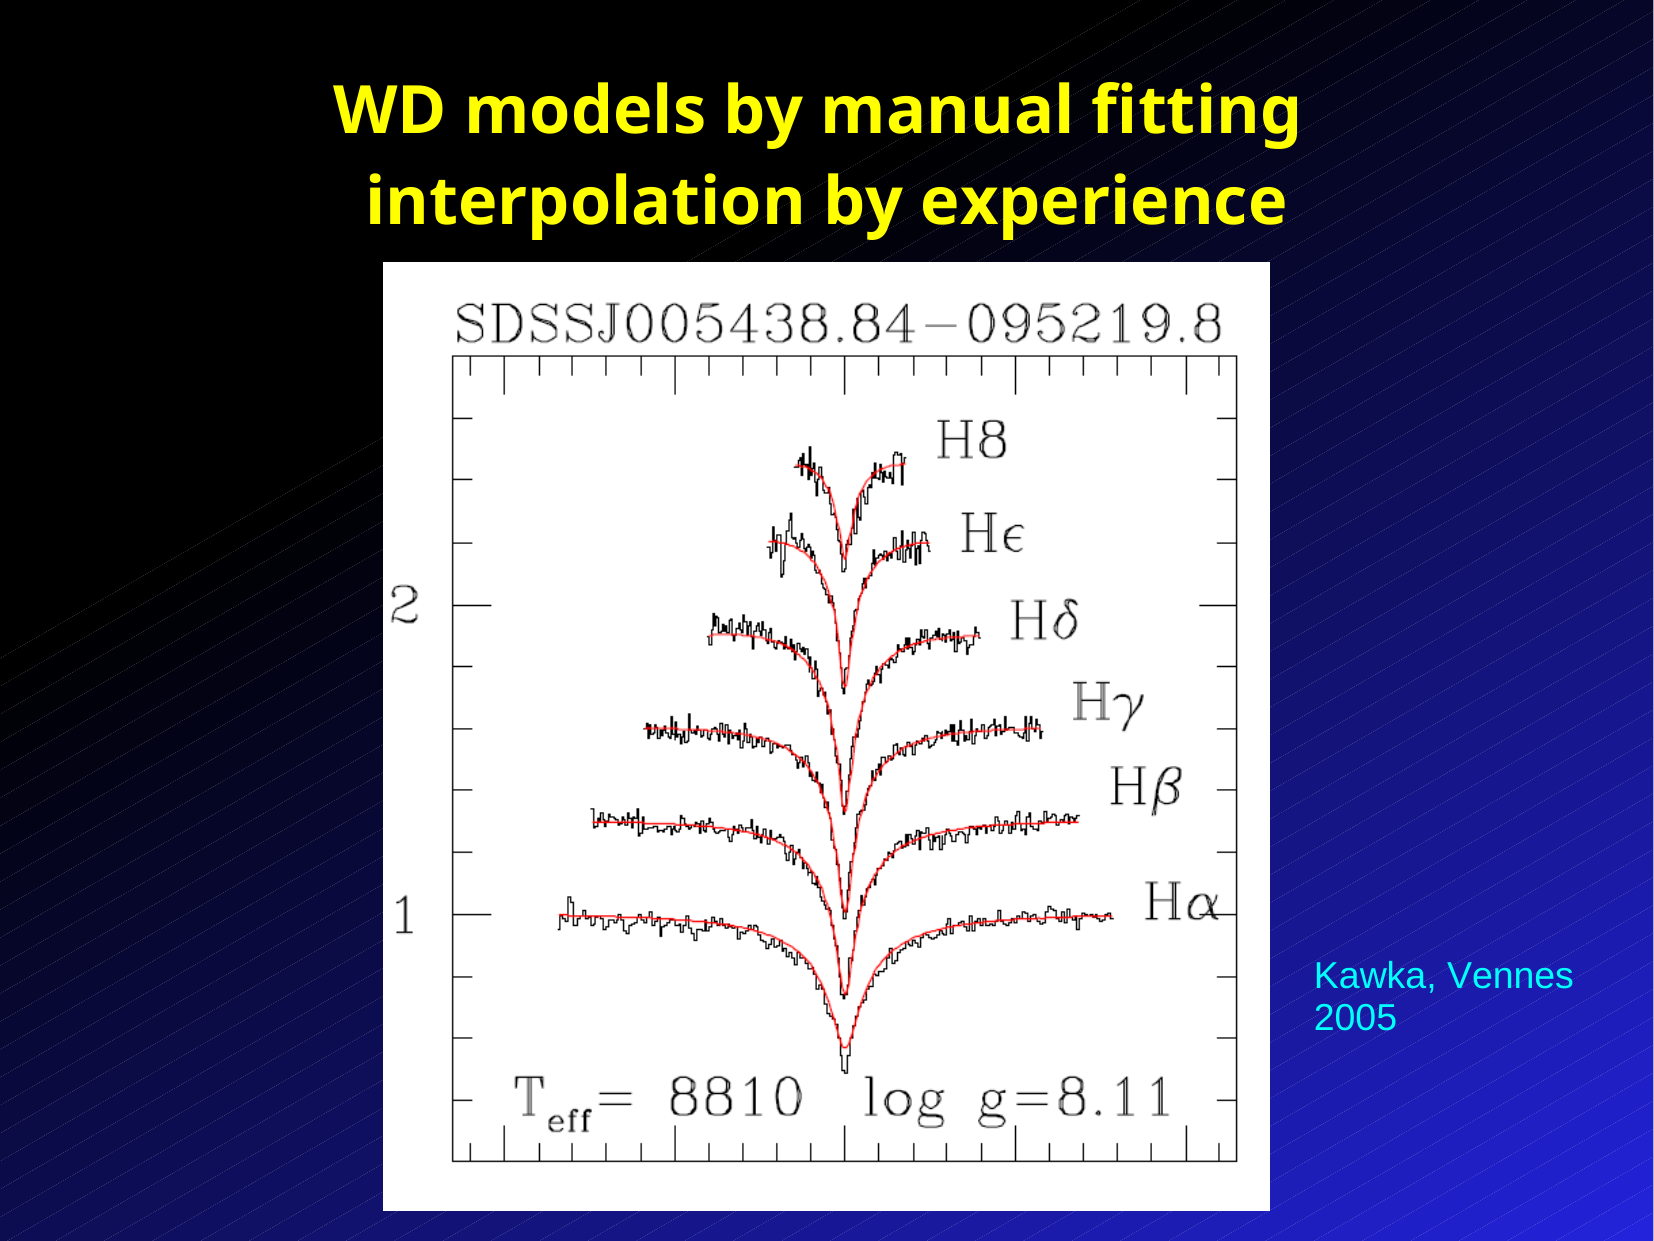

# WD models by manual fitting interpolation by experience
Kawka, Vennes 2005